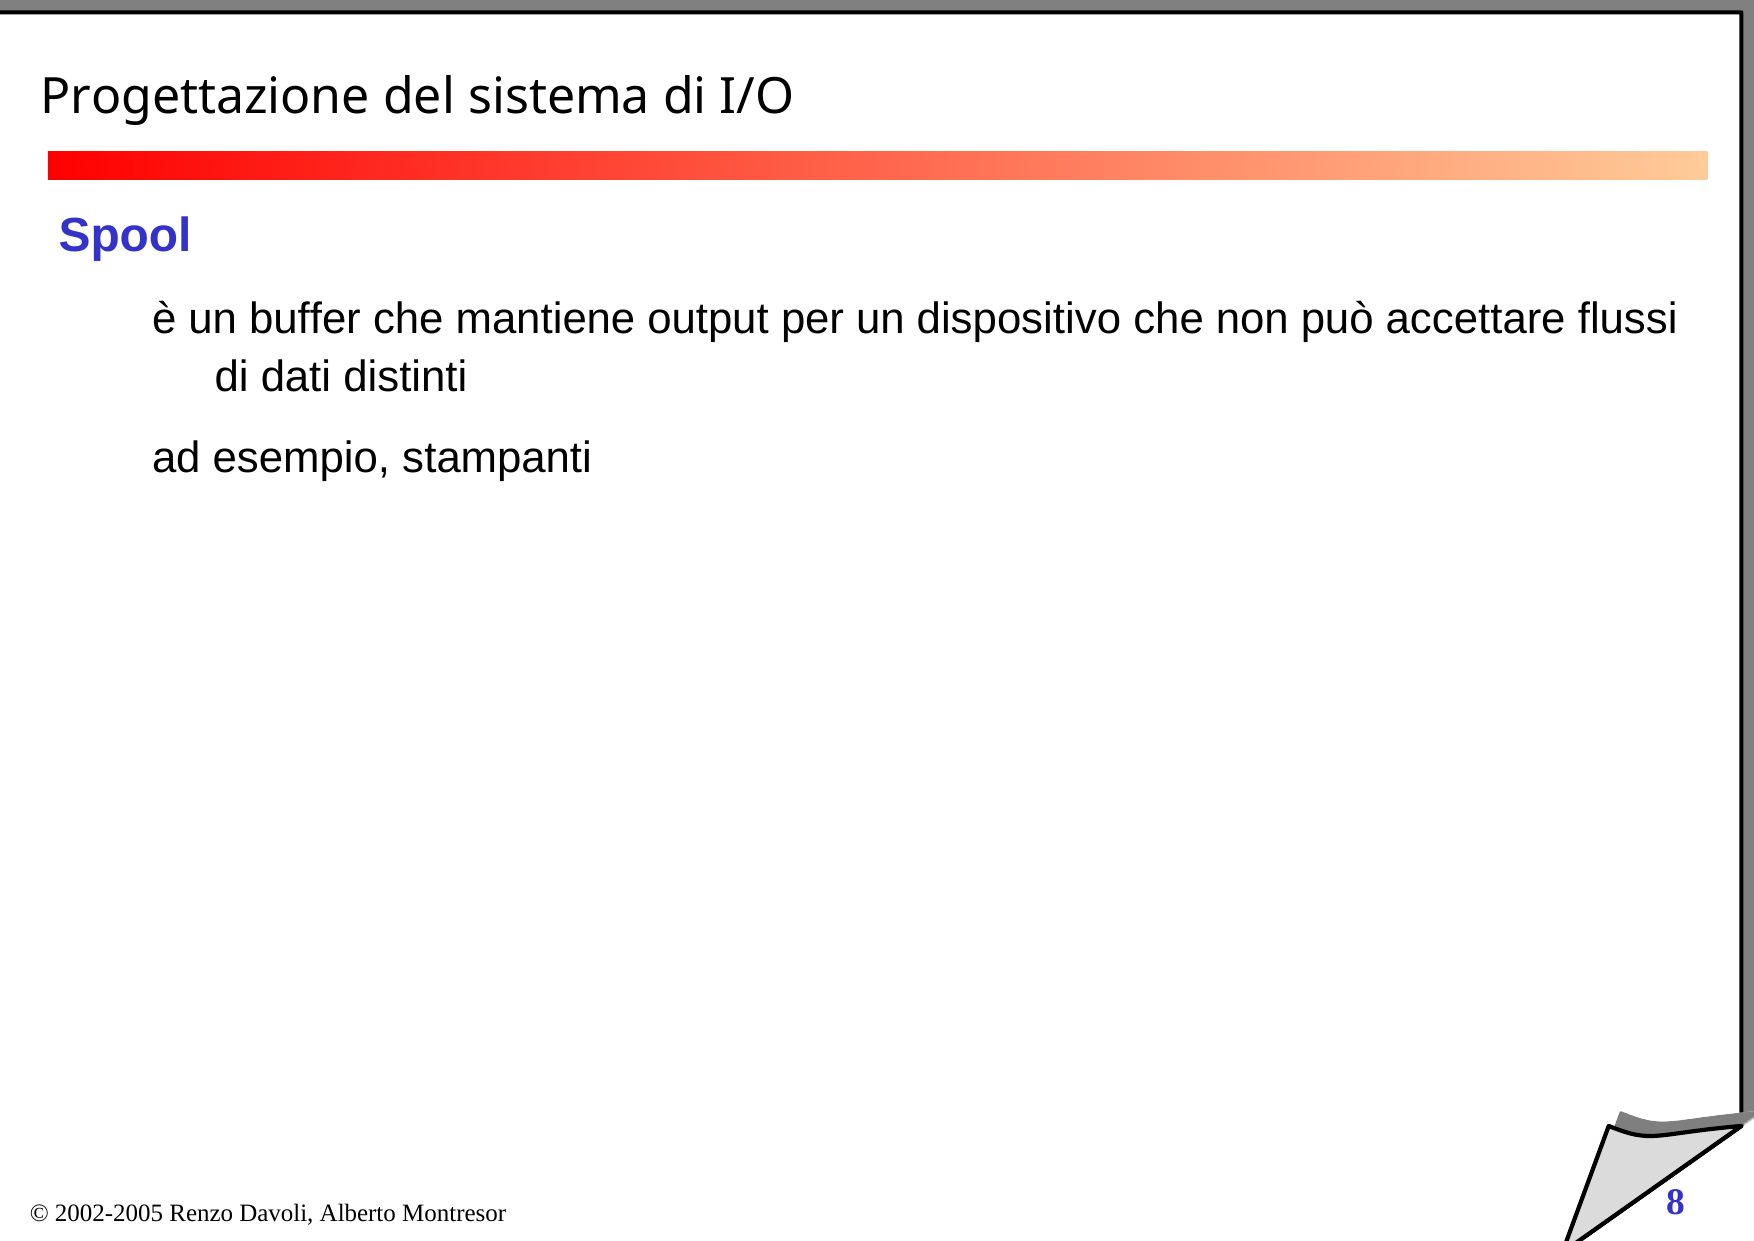

# Progettazione del sistema di I/O
Spool
è un buffer che mantiene output per un dispositivo che non può accettare flussi di dati distinti
ad esempio, stampanti